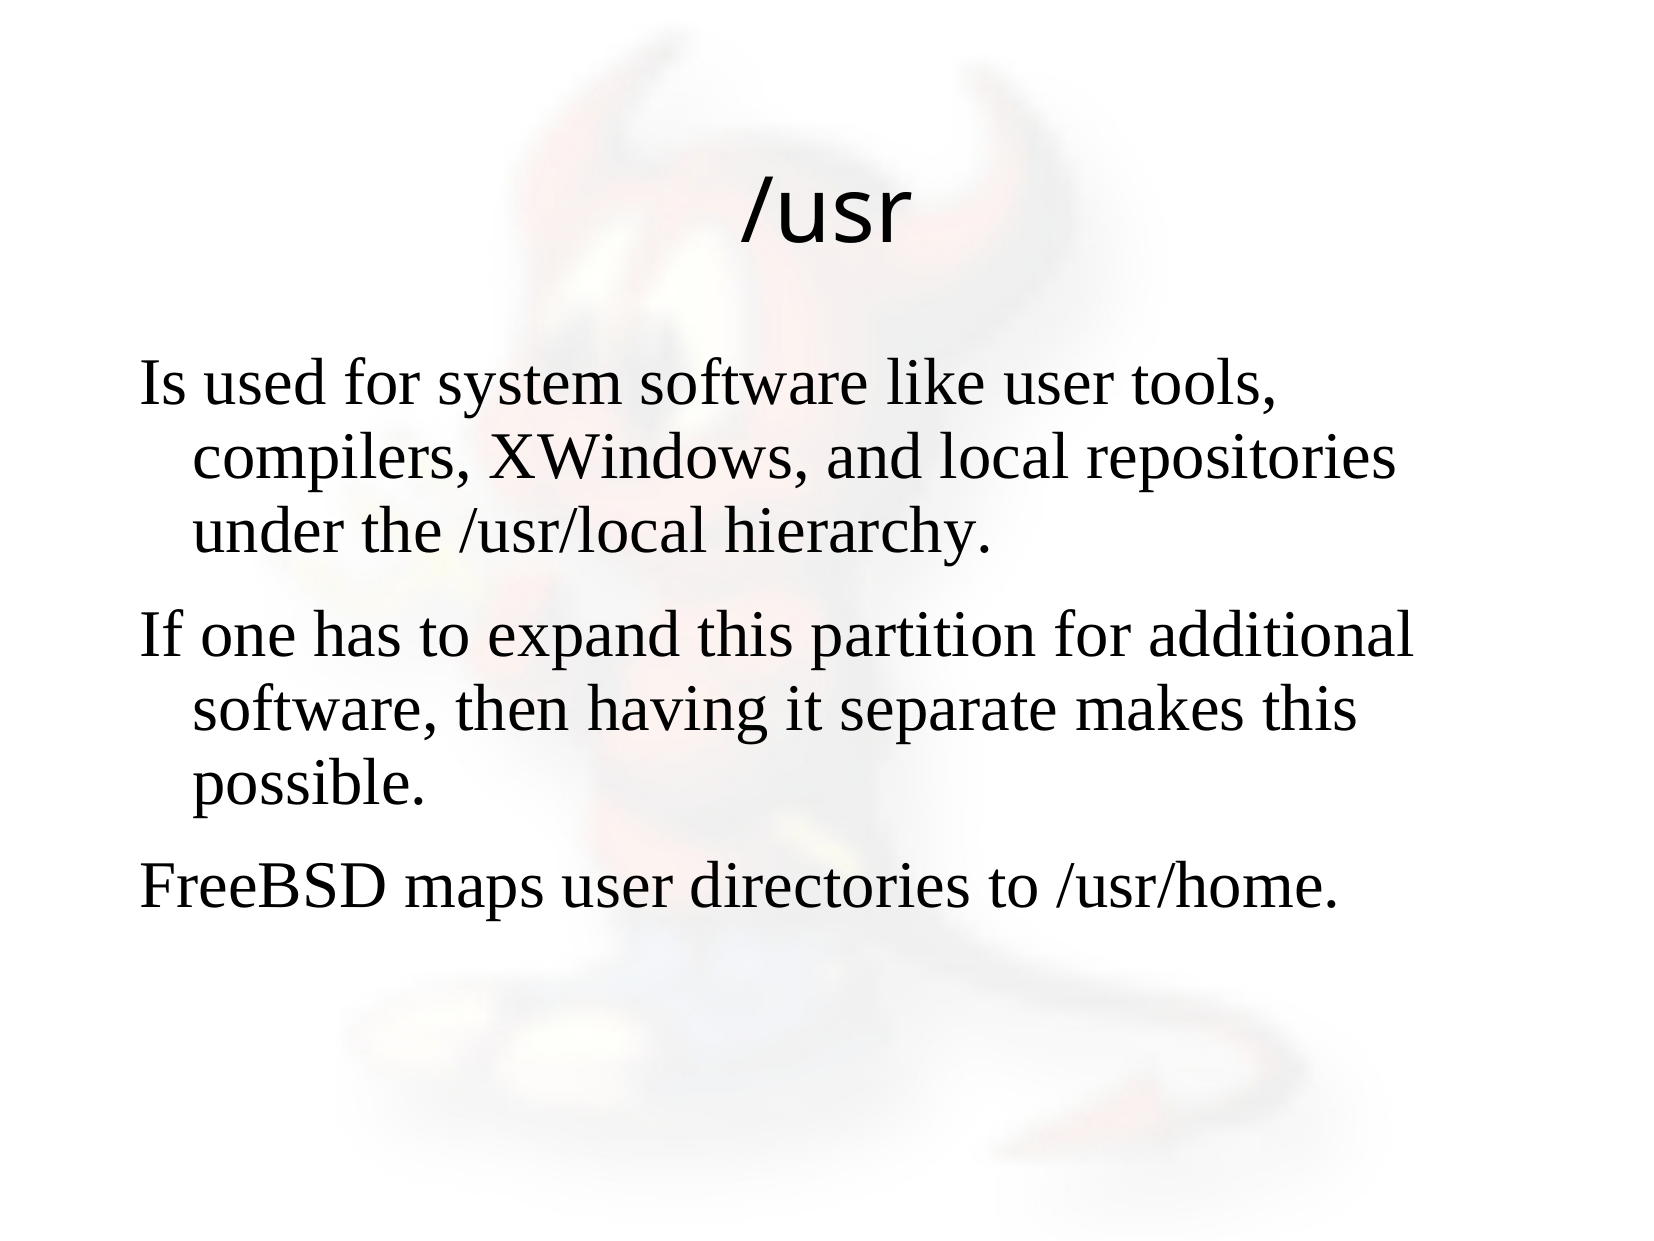

# /usr
Is used for system software like user tools, compilers, XWindows, and local repositories under the /usr/local hierarchy.
If one has to expand this partition for additional software, then having it separate makes this possible.
FreeBSD maps user directories to /usr/home.